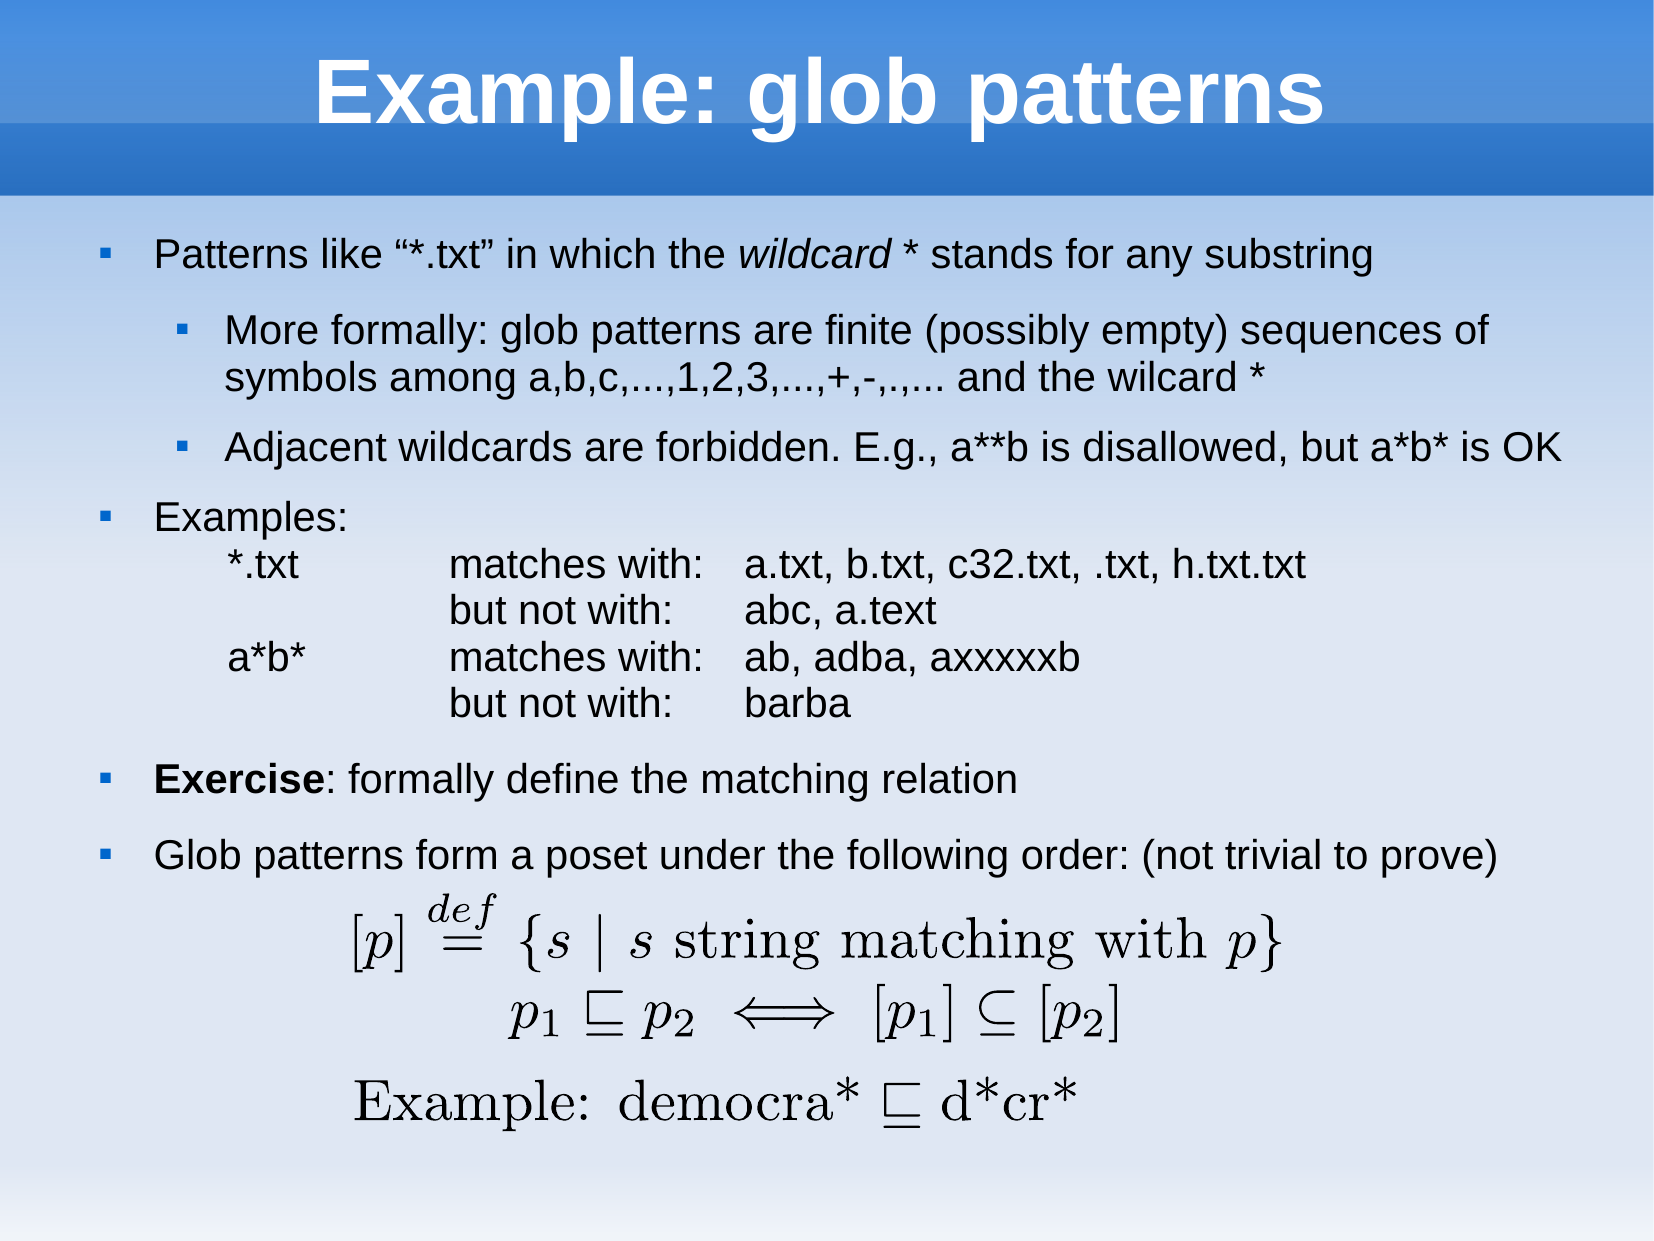

# Example: glob patterns
Patterns like “*.txt” in which the wildcard * stands for any substring
More formally: glob patterns are finite (possibly empty) sequences of symbols among a,b,c,...,1,2,3,...,+,-,.,... and the wilcard *
Adjacent wildcards are forbidden. E.g., a**b is disallowed, but a*b* is OK
Examples:
	*.txt			matches with: 	a.txt, b.txt, c32.txt, .txt, h.txt.txt
				but not with:	abc, a.text
	a*b*		matches with:	ab, adba, axxxxxb
				but not with:	barba
Exercise: formally define the matching relation
Glob patterns form a poset under the following order: (not trivial to prove)